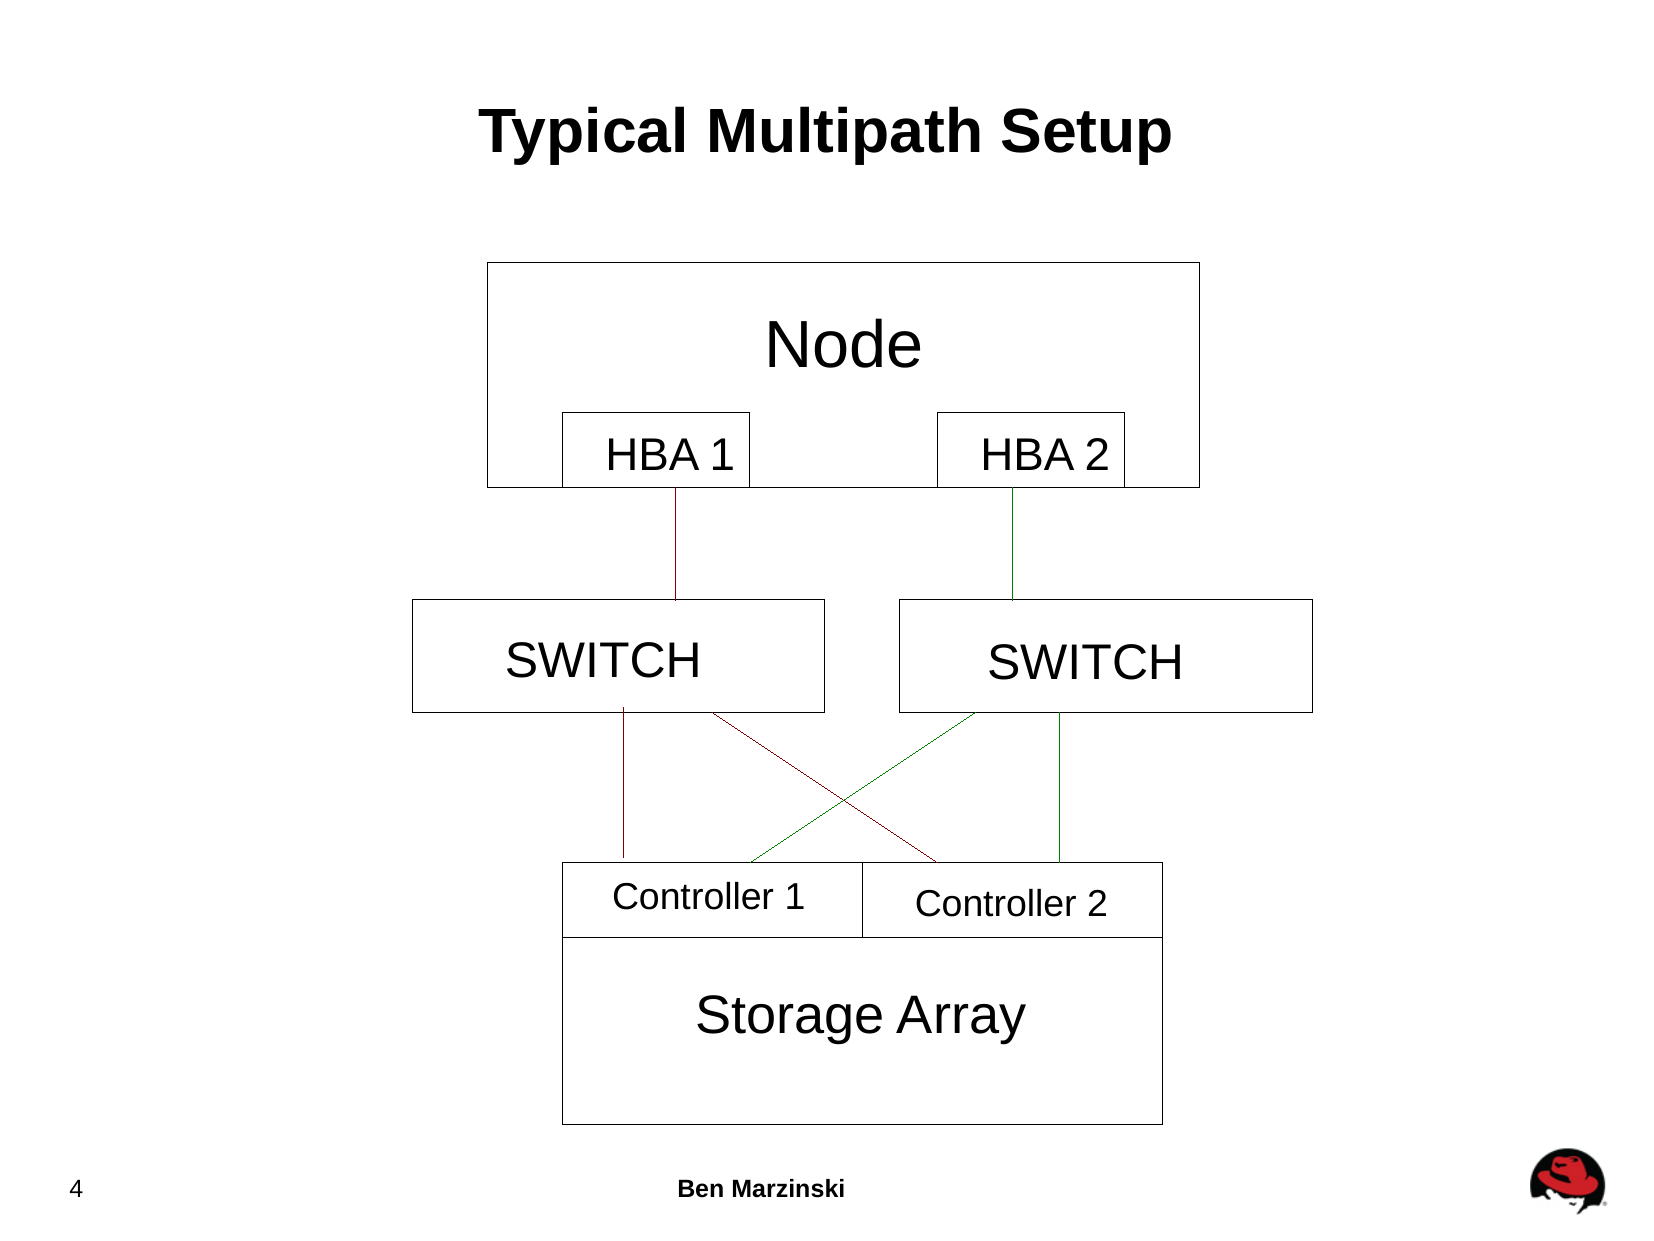

# Typical Multipath Setup
Node
HBA 1
HBA 2
SWITCH
SWITCH
Controller 1
Controller 2
Storage Array